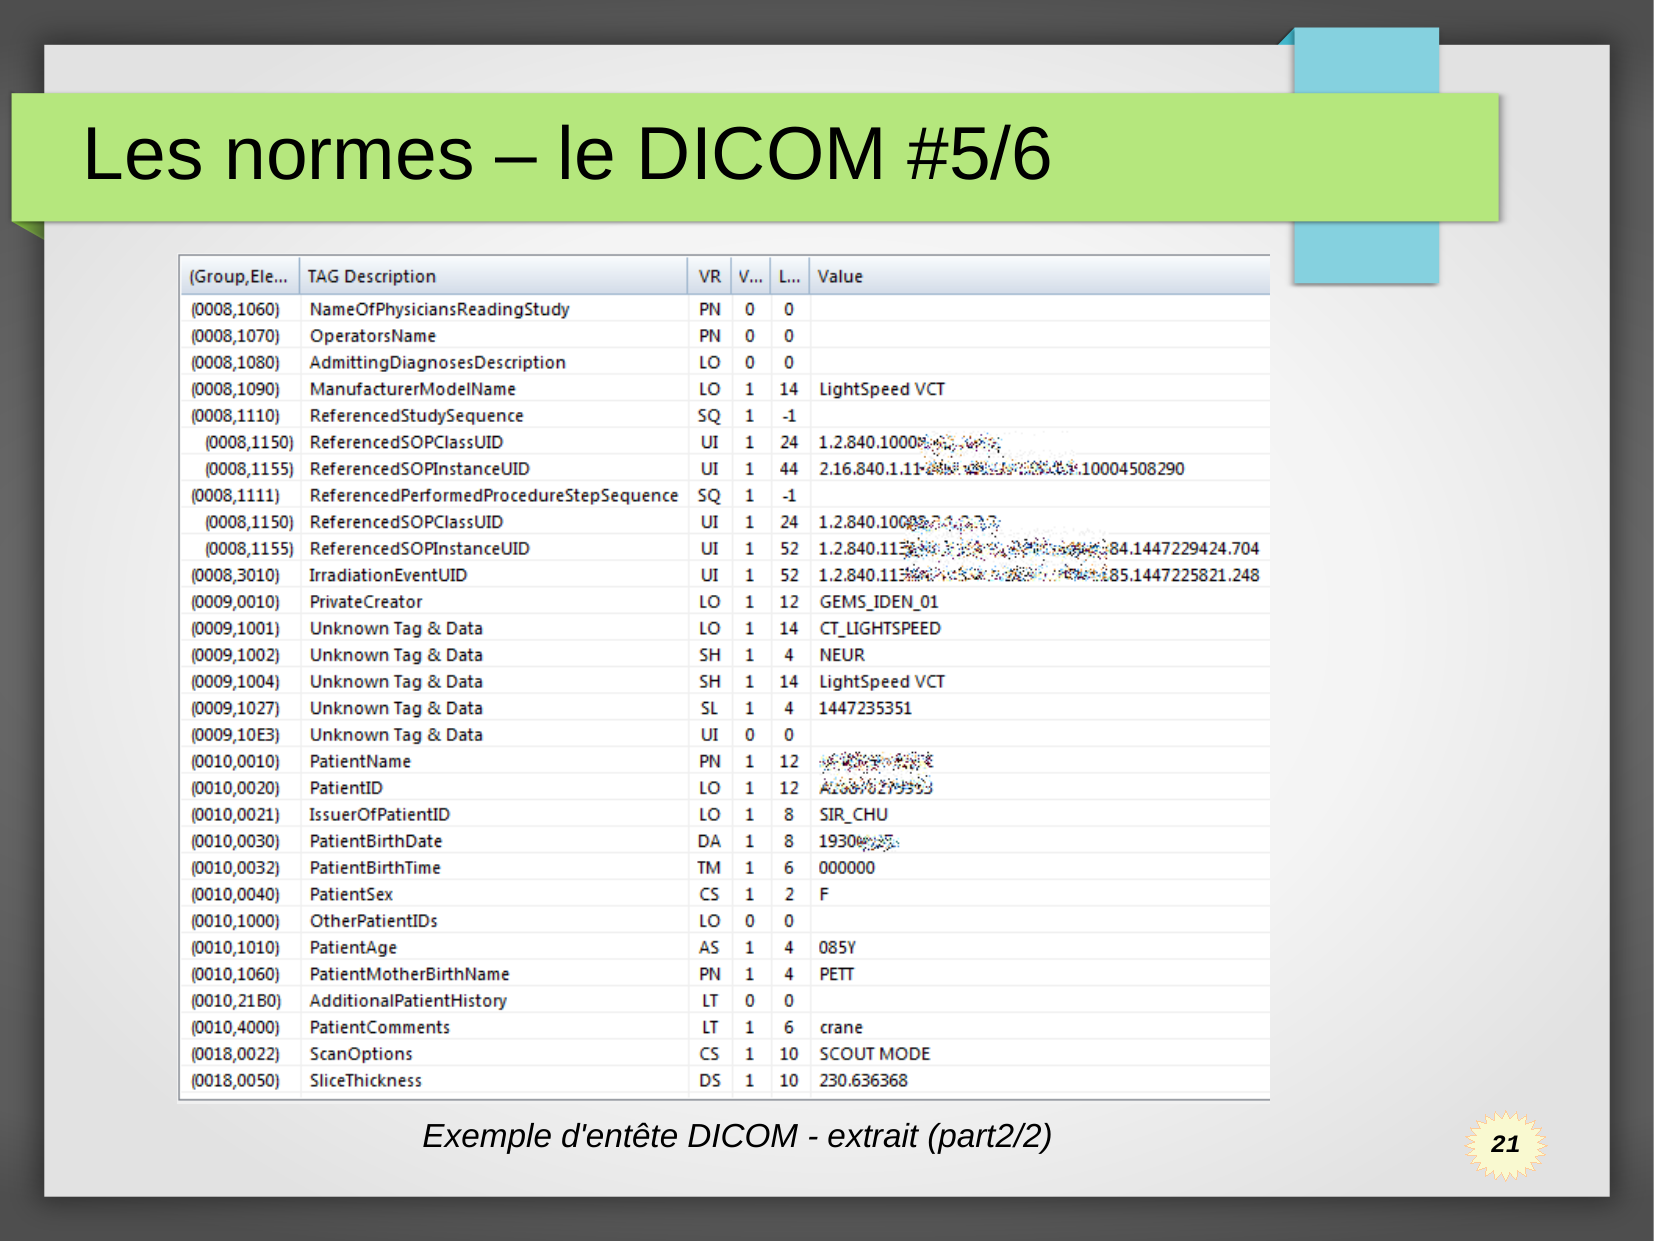

# Les normes – le DICOM #5/6
Exemple d'entête DICOM - extrait (part2/2)